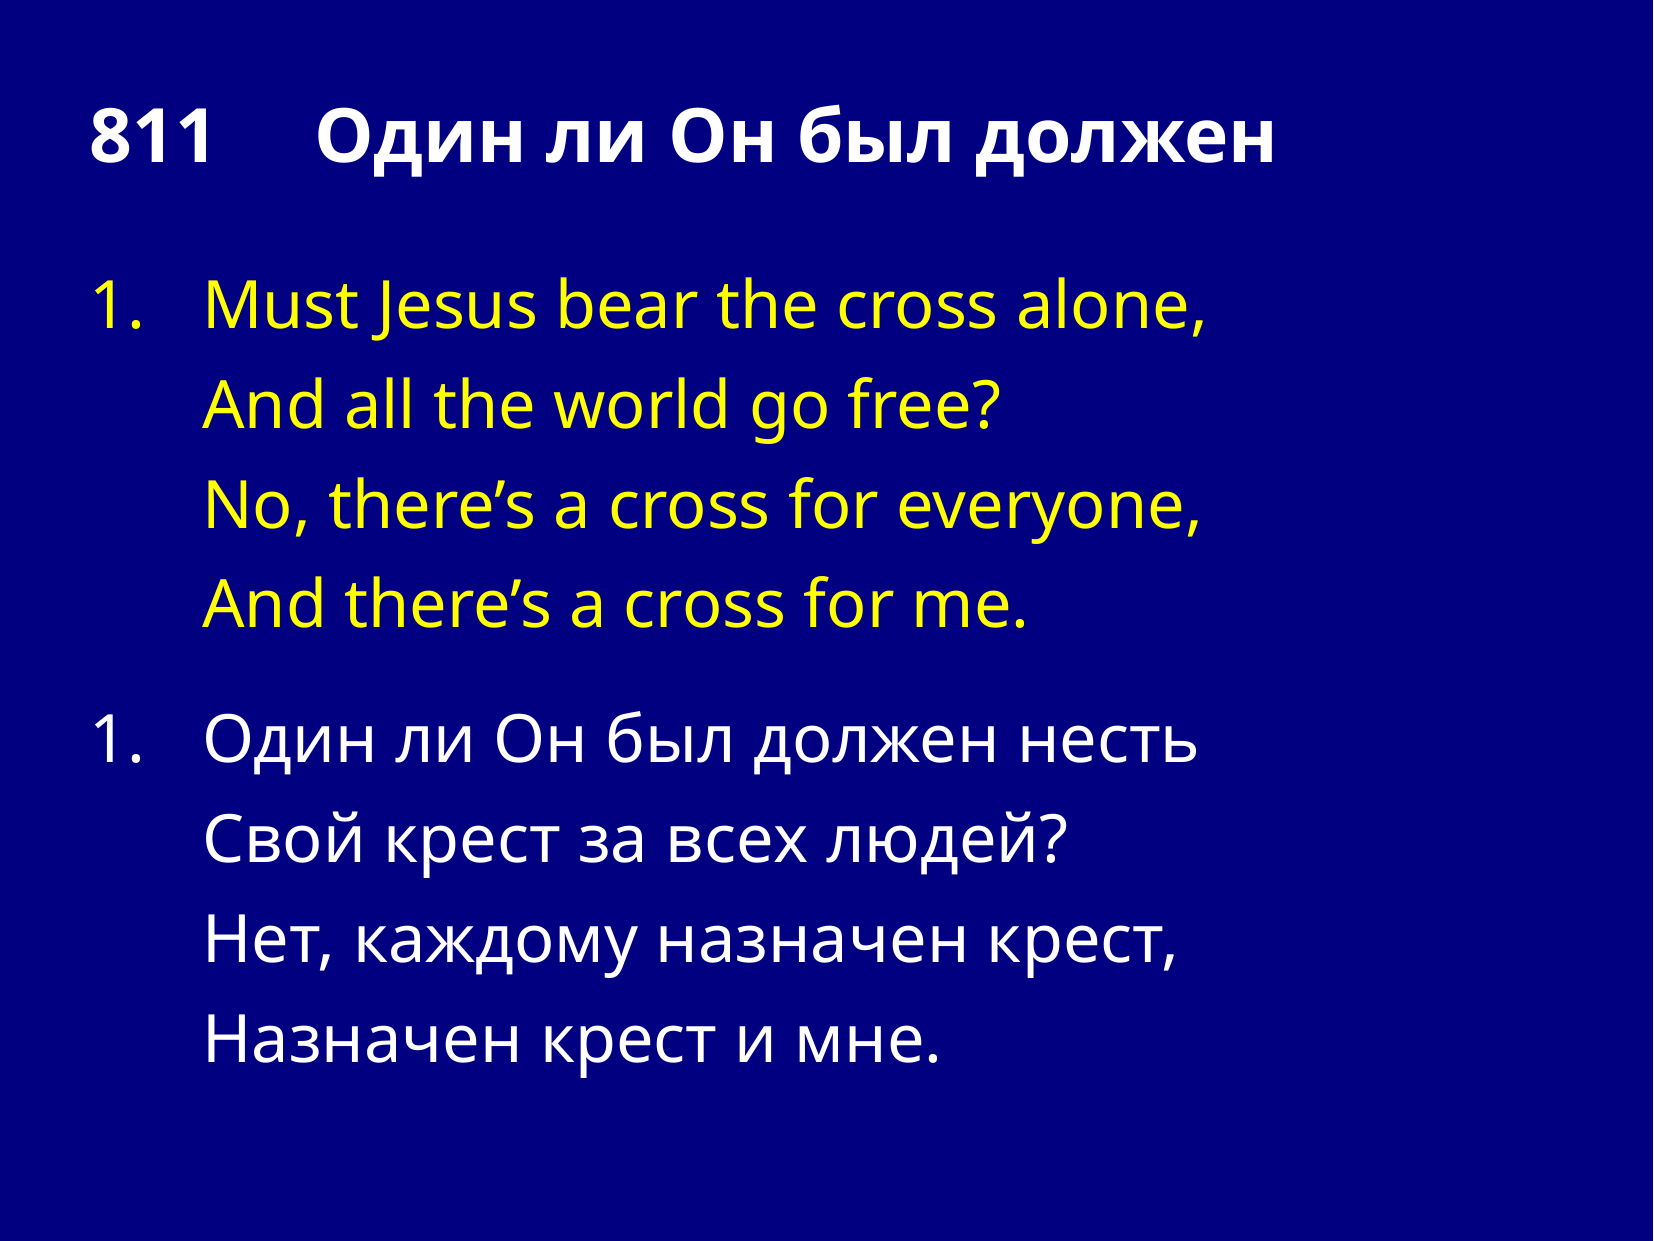

811	Один ли Он был должен
1.	Must Jesus bear the cross alone,
	And all the world go free?
	No, there’s a cross for everyone,
	And there’s a cross for me.
1.	Один ли Он был должен несть
	Свой крест за всех людей?
	Нет, каждому назначен крест,
	Назначен крест и мне.